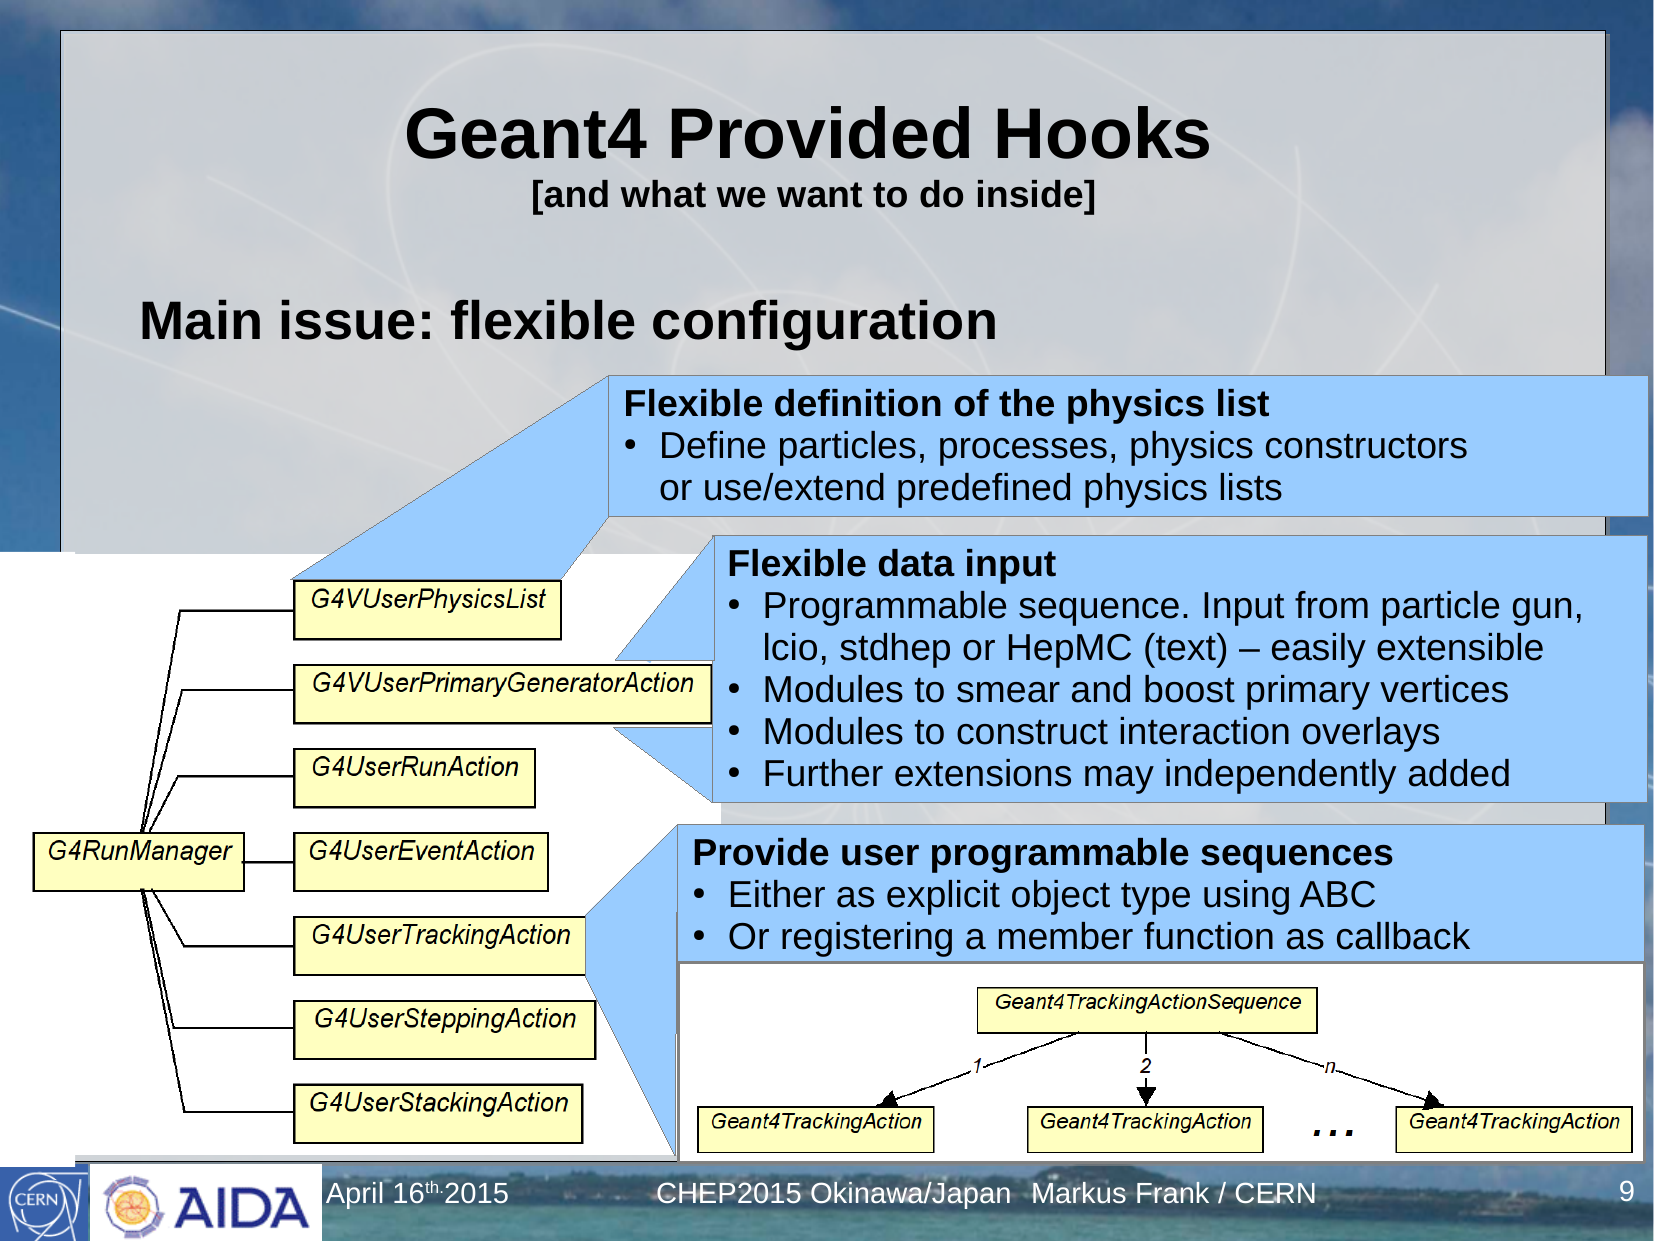

# Geant4 Provided Hooks [and what we want to do inside]
Main issue: flexible configuration
Flexible definition of the physics list
Define particles, processes, physics constructors
or use/extend predefined physics lists
Flexible data input
Programmable sequence. Input from particle gun, lcio, stdhep or HepMC (text) – easily extensible
Modules to smear and boost primary vertices
Modules to construct interaction overlays
Further extensions may independently added
Provide user programmable sequences
Either as explicit object type using ABC
Or registering a member function as callback
9
May 24th, 2013
LHCb Simulation Day, Markus Frank / LHCb Online